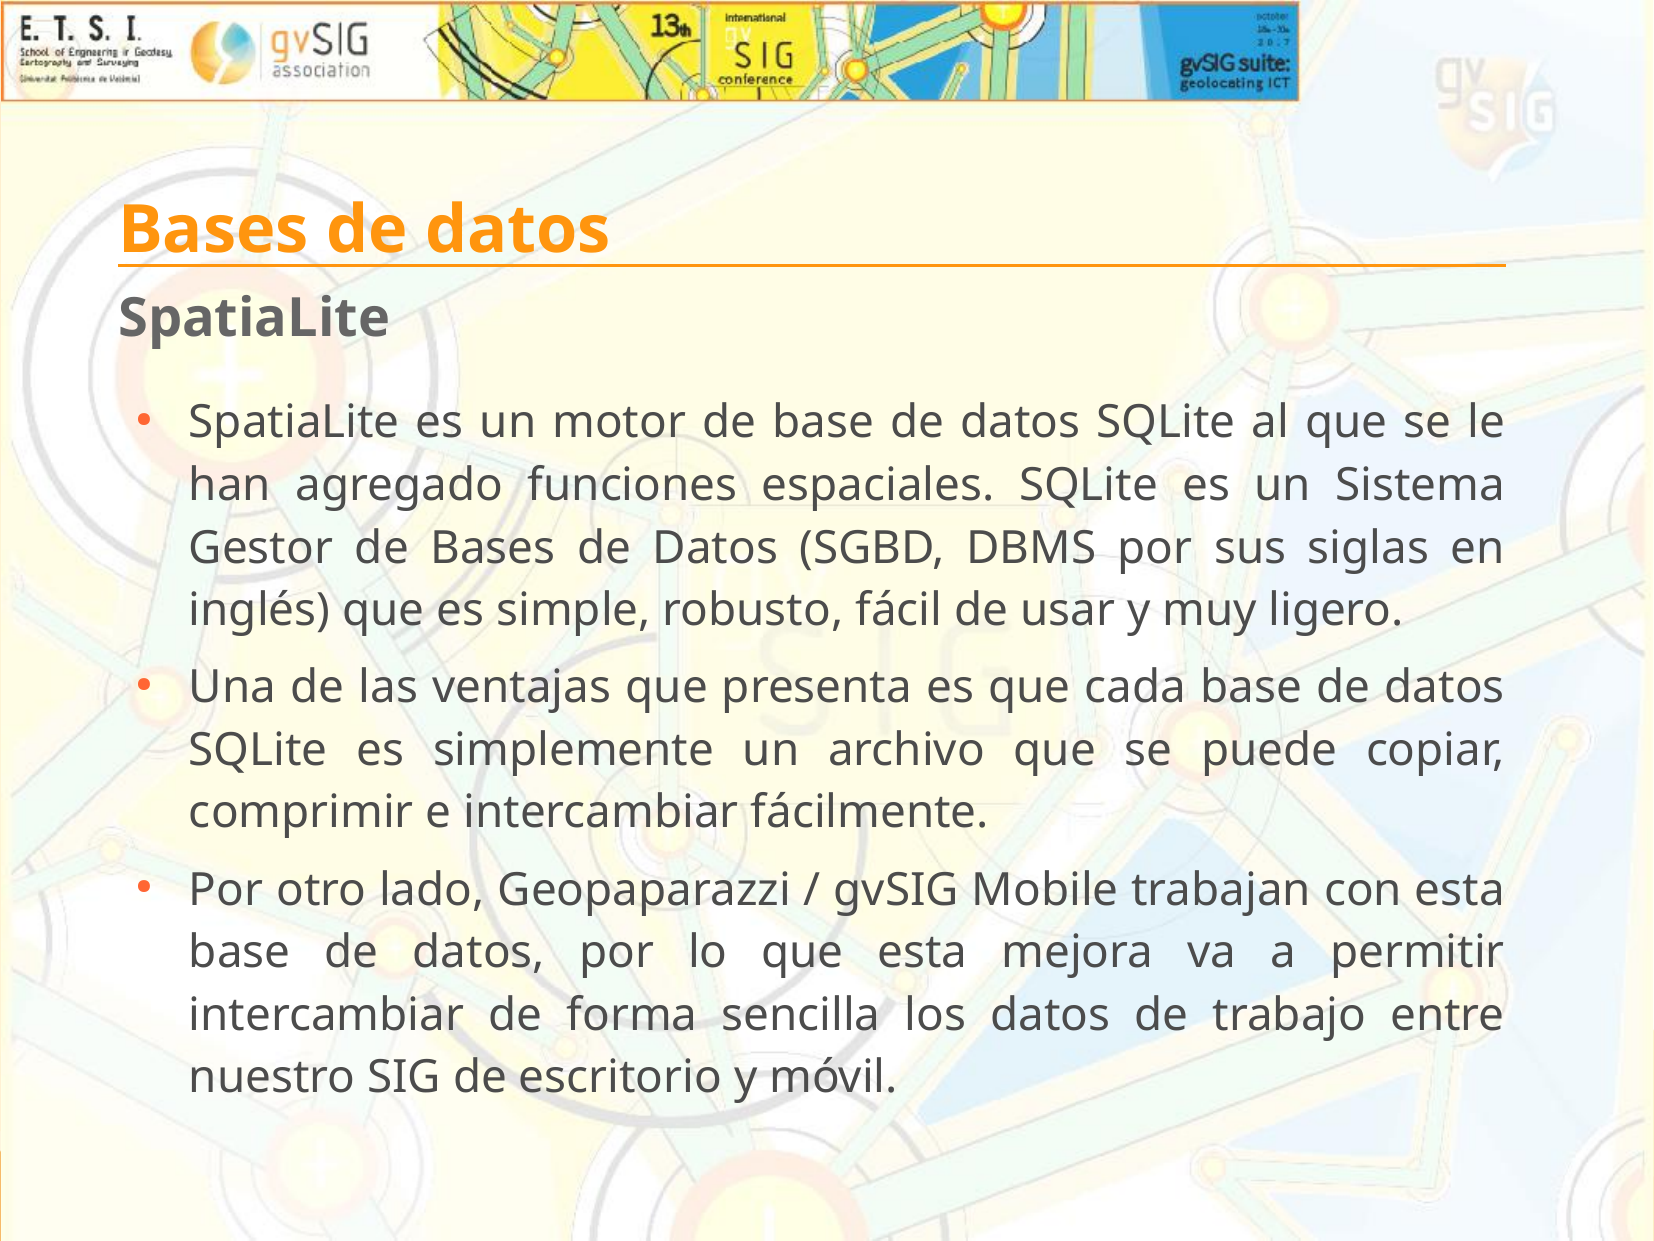

# Bases de datos
SpatiaLite
SpatiaLite es un motor de base de datos SQLite al que se le han agregado funciones espaciales. SQLite es un Sistema Gestor de Bases de Datos (SGBD, DBMS por sus siglas en inglés) que es simple, robusto, fácil de usar y muy ligero.
Una de las ventajas que presenta es que cada base de datos SQLite es simplemente un archivo que se puede copiar, comprimir e intercambiar fácilmente.
Por otro lado, Geopaparazzi / gvSIG Mobile trabajan con esta base de datos, por lo que esta mejora va a permitir intercambiar de forma sencilla los datos de trabajo entre nuestro SIG de escritorio y móvil.